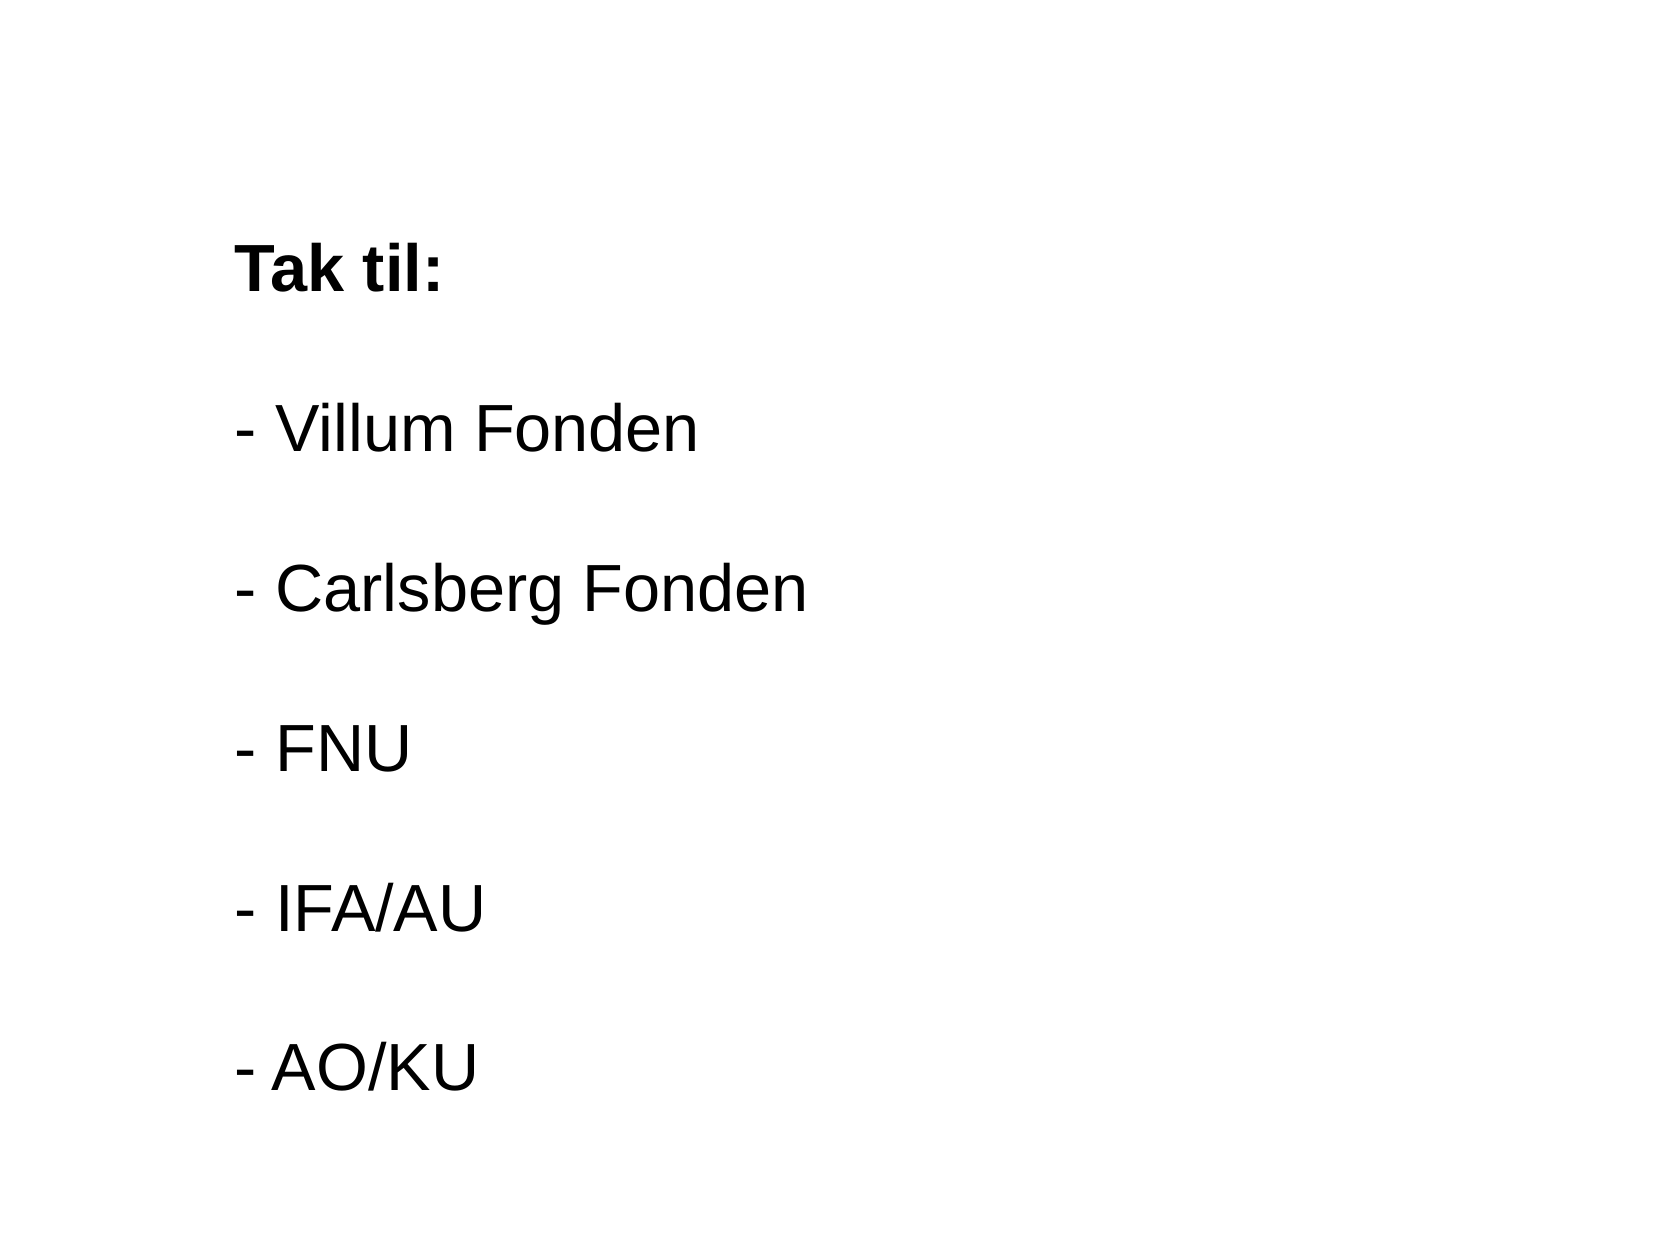

Tak til:
- Villum Fonden
- Carlsberg Fonden
- FNU
- IFA/AU
- AO/KU